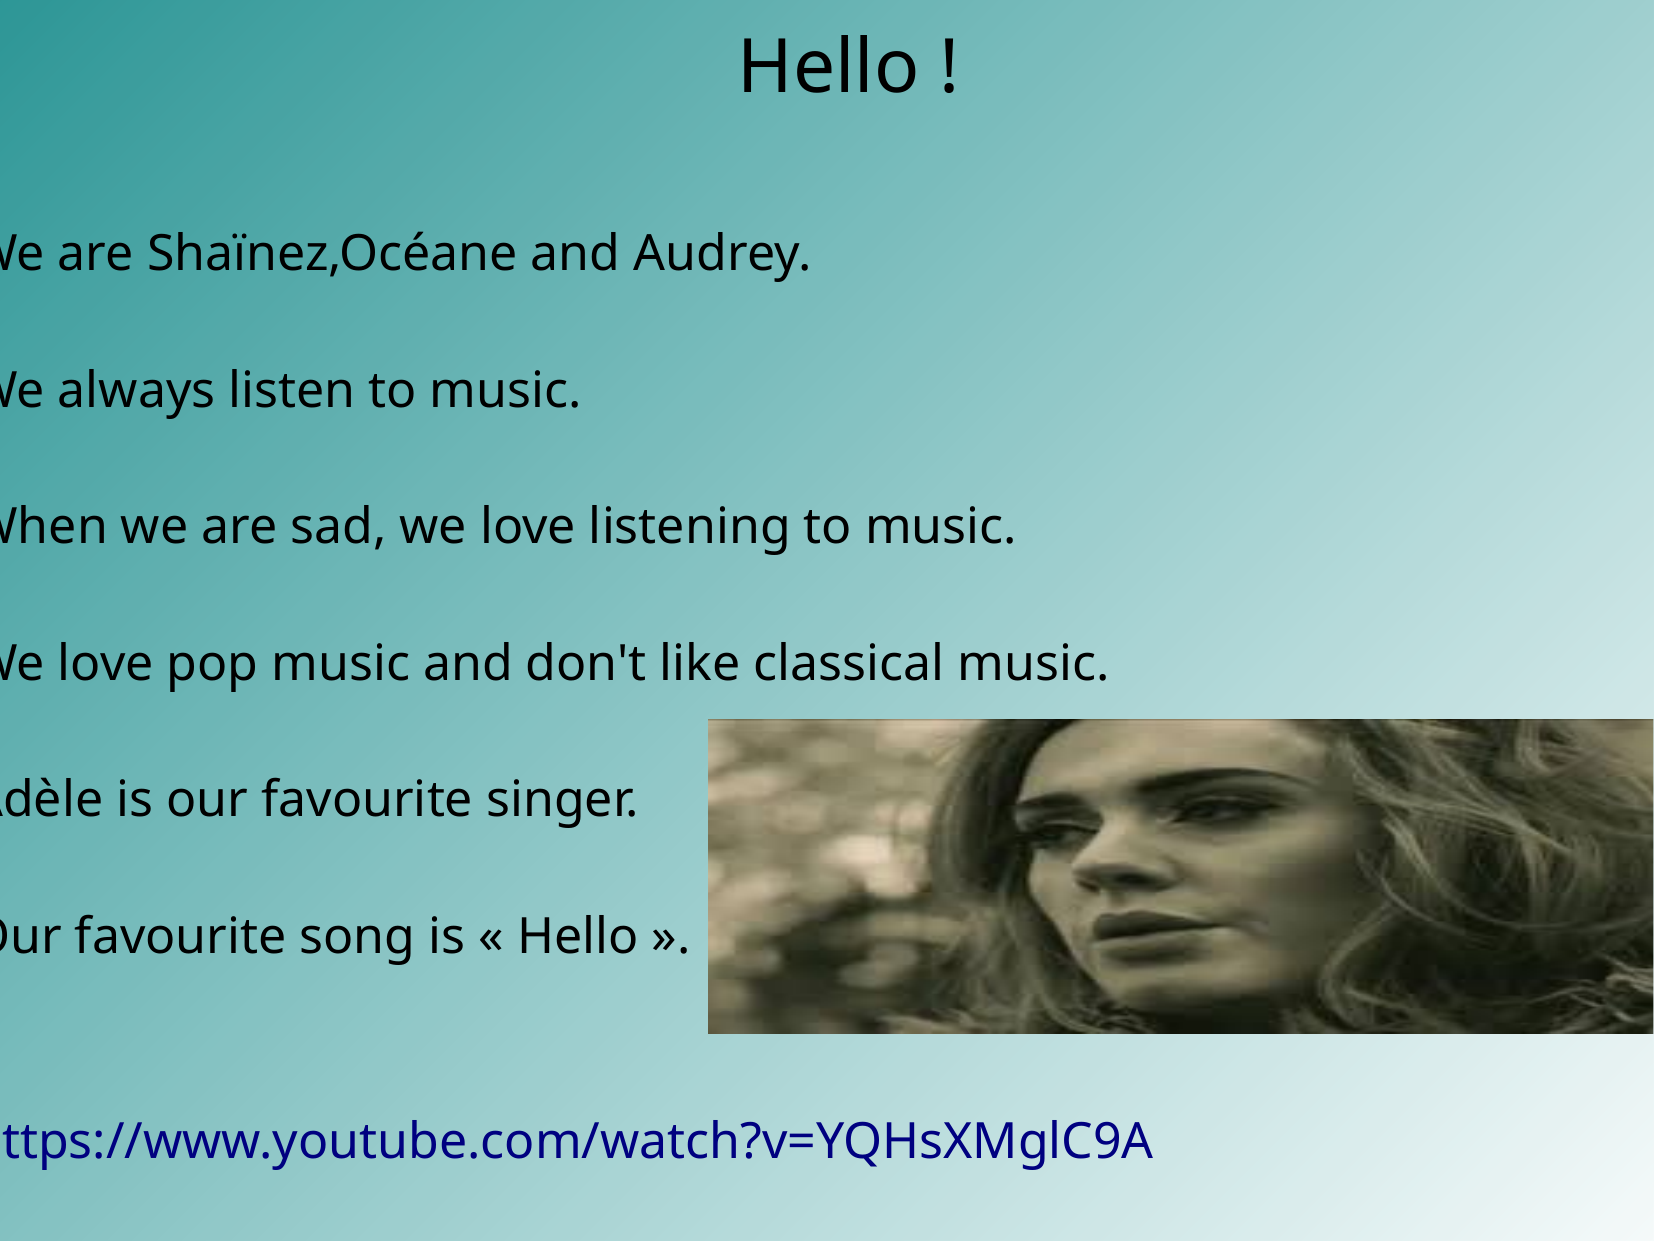

Hello !
We are Shaïnez,Océane and Audrey.
We always listen to music.
When we are sad, we love listening to music.
We love pop music and don't like classical music.
Adèle is our favourite singer.
Our favourite song is « Hello ».
https://www.youtube.com/watch?v=YQHsXMglC9A